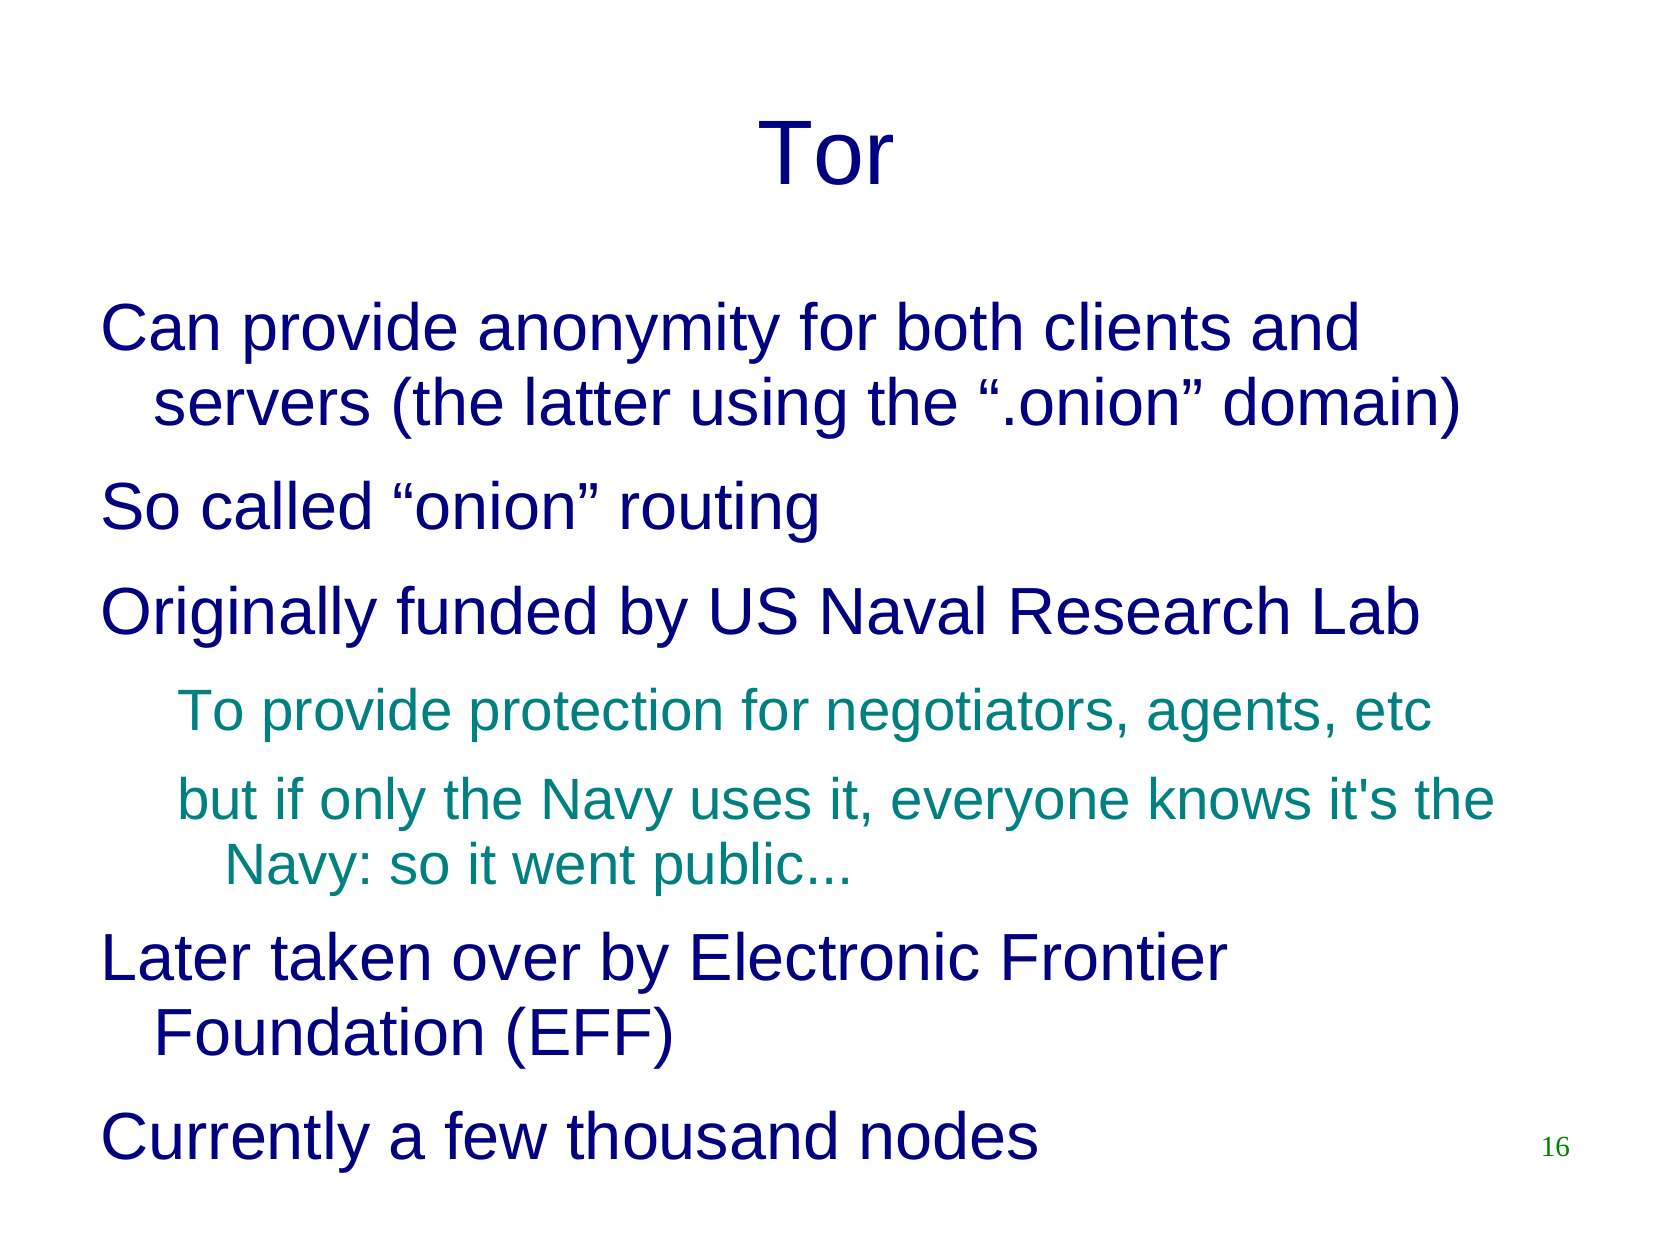

# Tor
Can provide anonymity for both clients and servers (the latter using the “.onion” domain)
So called “onion” routing
Originally funded by US Naval Research Lab
To provide protection for negotiators, agents, etc
but if only the Navy uses it, everyone knows it's the Navy: so it went public...
Later taken over by Electronic Frontier Foundation (EFF)
Currently a few thousand nodes
16